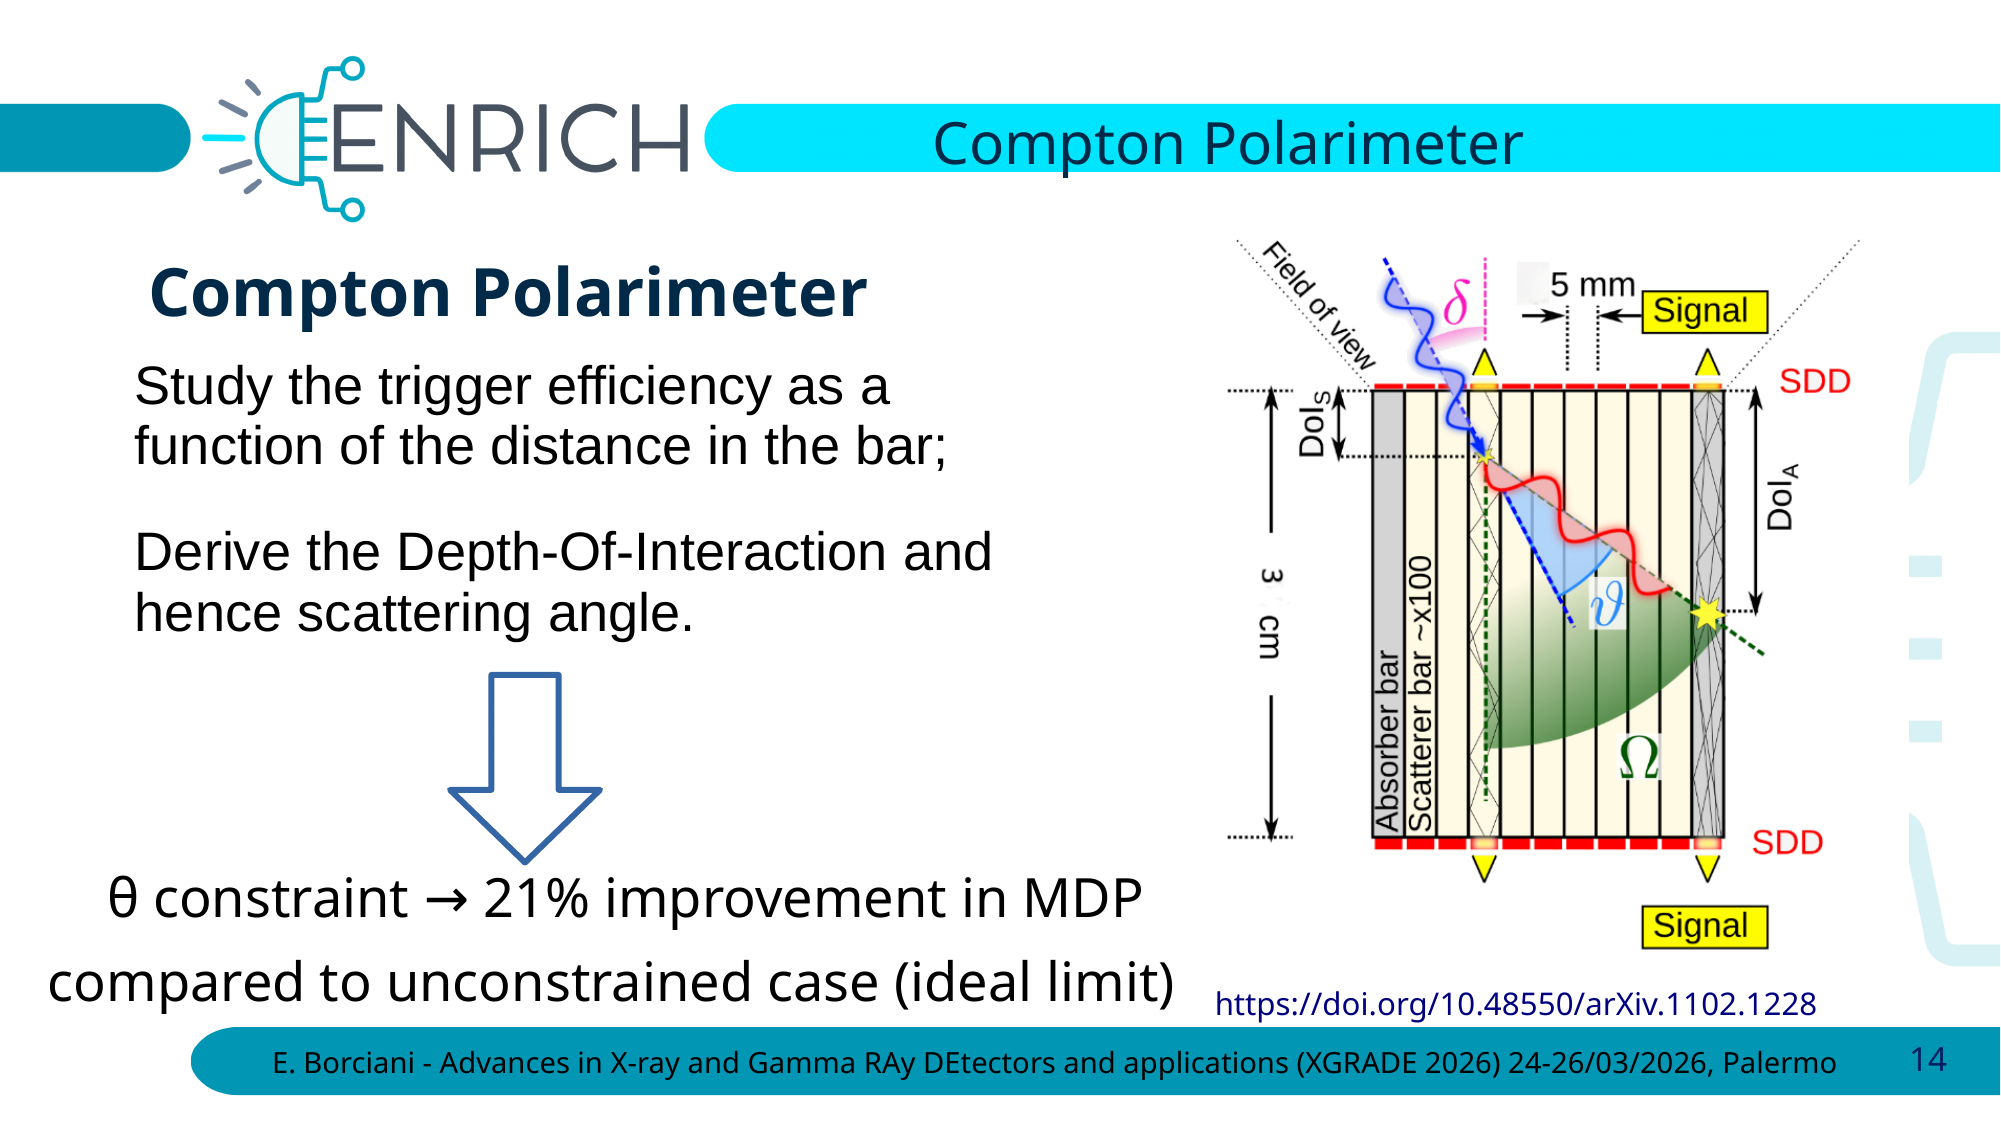

Compton Polarimeter
Compton Polarimeter
Study the trigger efficiency as a function of the distance in the bar;​
Derive the Depth-Of-Interaction and hence scattering angle.
 θ constraint → 21% improvement in MDP
compared to unconstrained case (ideal limit)
https://doi.org/10.48550/arXiv.1102.1228
E. Borciani - Advances in X-ray and Gamma RAy DEtectors and applications (XGRADE 2026) 24-26/03/2026, Palermo